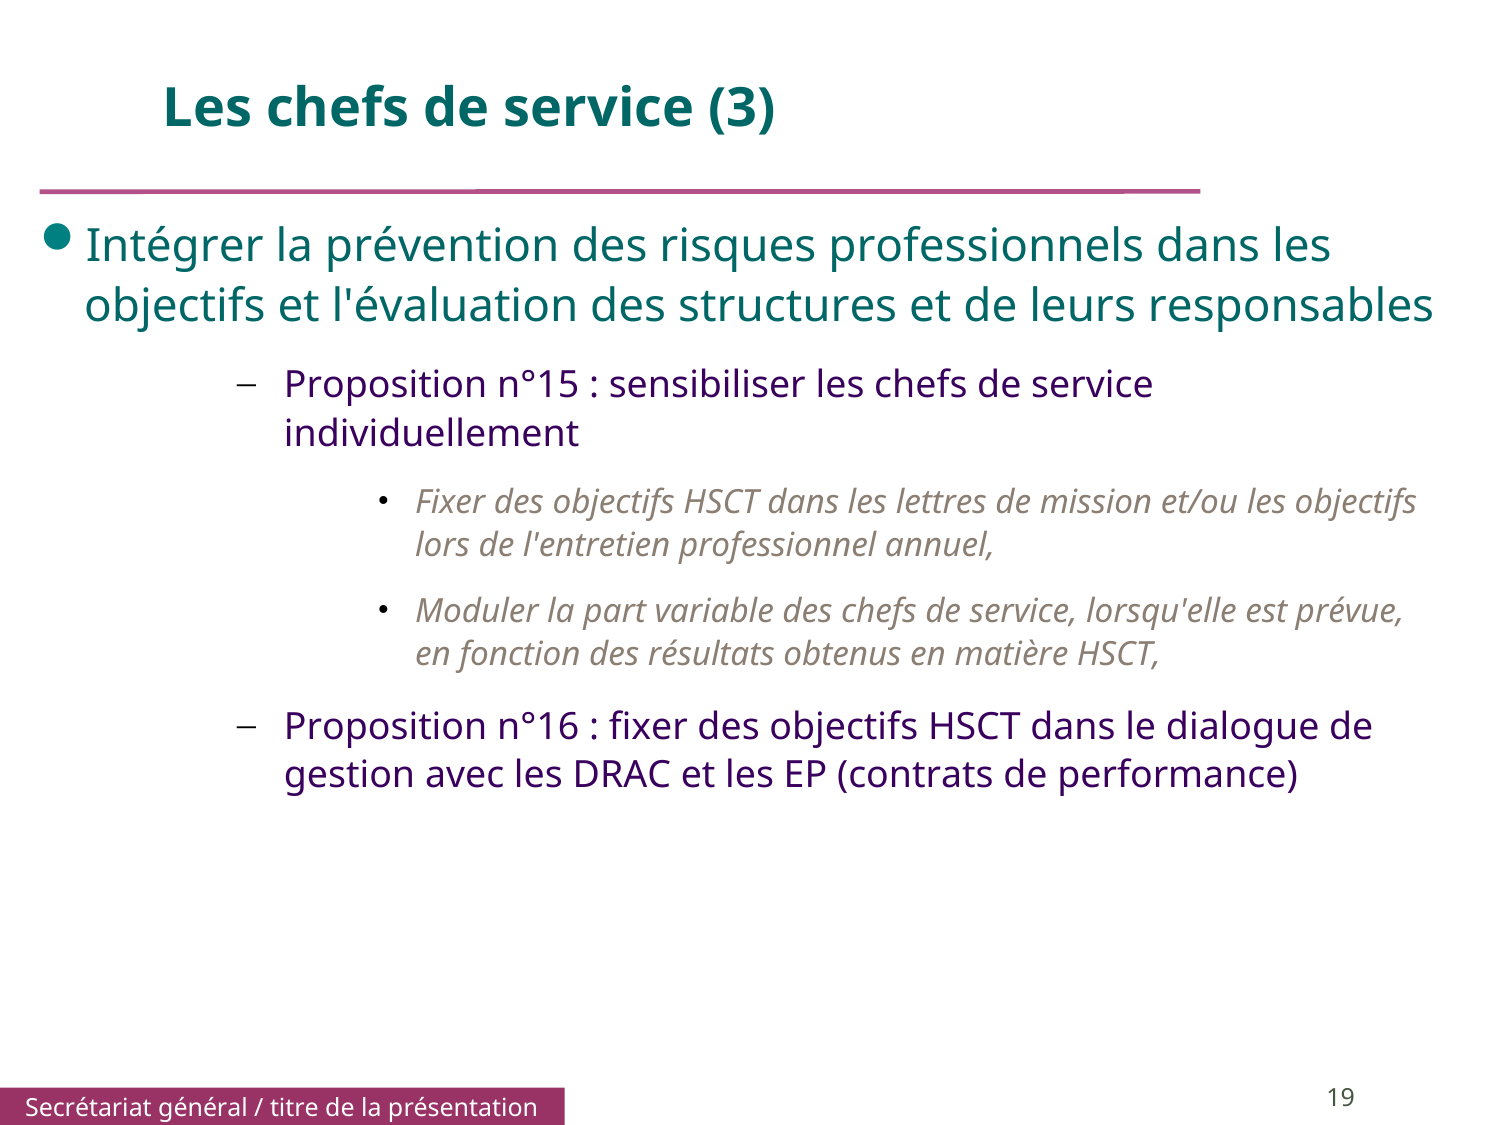

# Les chefs de service (3)
Intégrer la prévention des risques professionnels dans les objectifs et l'évaluation des structures et de leurs responsables
Proposition n°15 : sensibiliser les chefs de service individuellement
Fixer des objectifs HSCT dans les lettres de mission et/ou les objectifs lors de l'entretien professionnel annuel,
Moduler la part variable des chefs de service, lorsqu'elle est prévue, en fonction des résultats obtenus en matière HSCT,
Proposition n°16 : fixer des objectifs HSCT dans le dialogue de gestion avec les DRAC et les EP (contrats de performance)
19